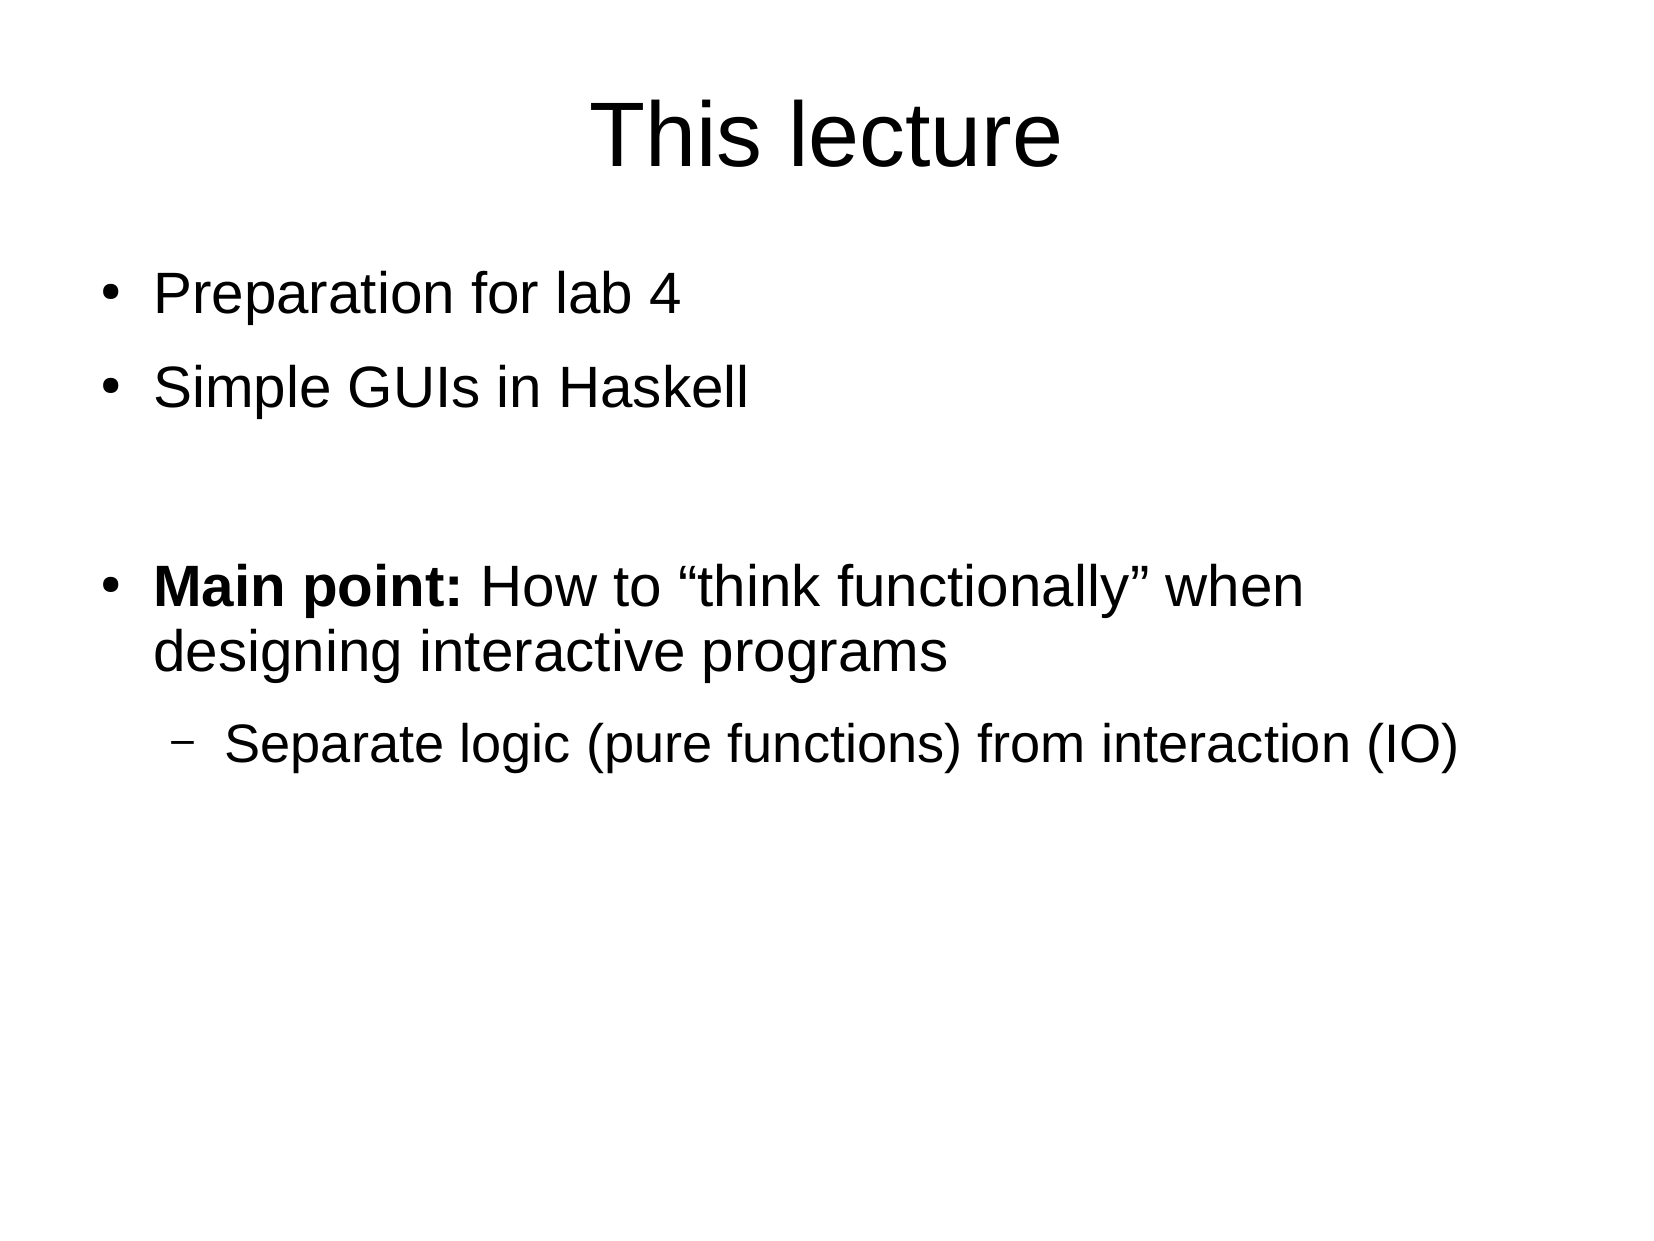

# This lecture
Preparation for lab 4
Simple GUIs in Haskell
Main point: How to “think functionally” when designing interactive programs
Separate logic (pure functions) from interaction (IO)